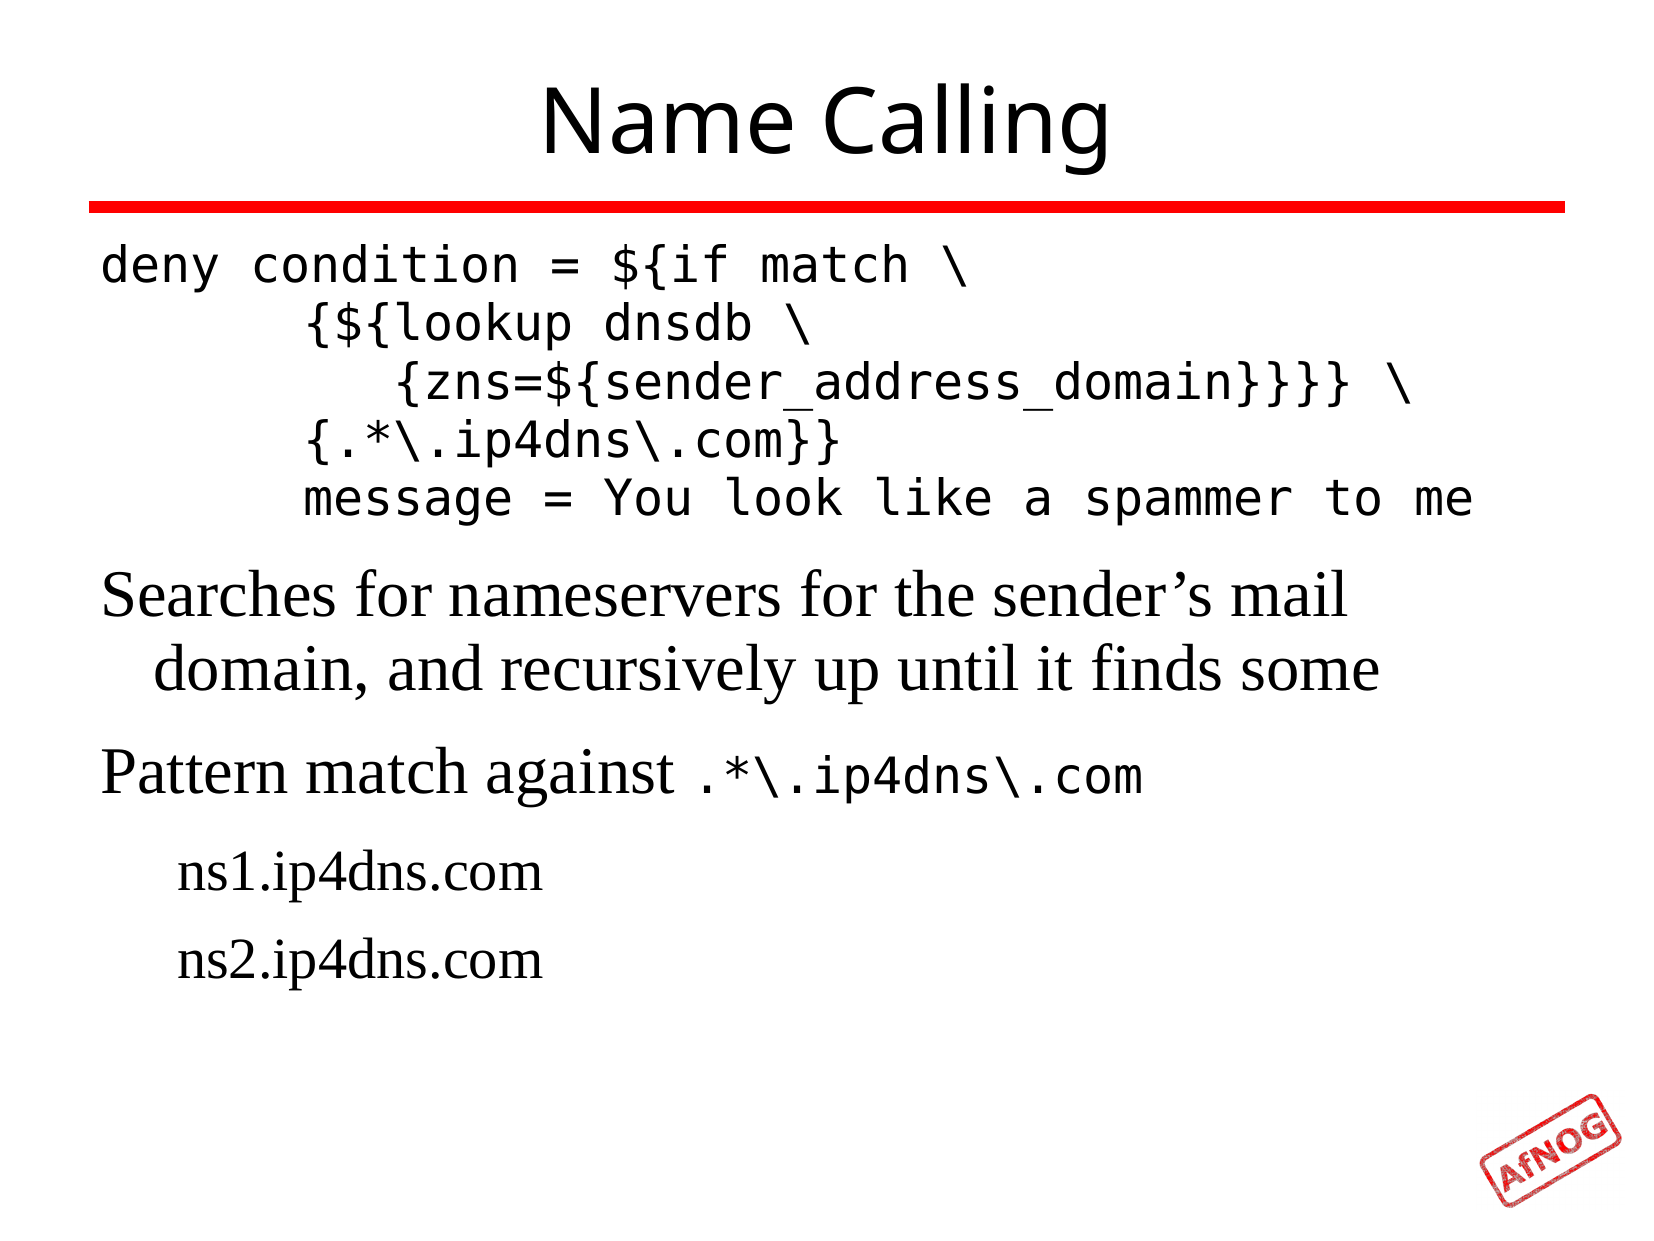

# Name Calling
deny condition = ${if match \
 {${lookup dnsdb \
 {zns=${sender_address_domain}}}} \
 {.*\.ip4dns\.com}}
 message = You look like a spammer to me
Searches for nameservers for the sender’s mail domain, and recursively up until it finds some
Pattern match against .*\.ip4dns\.com
ns1.ip4dns.com
ns2.ip4dns.com